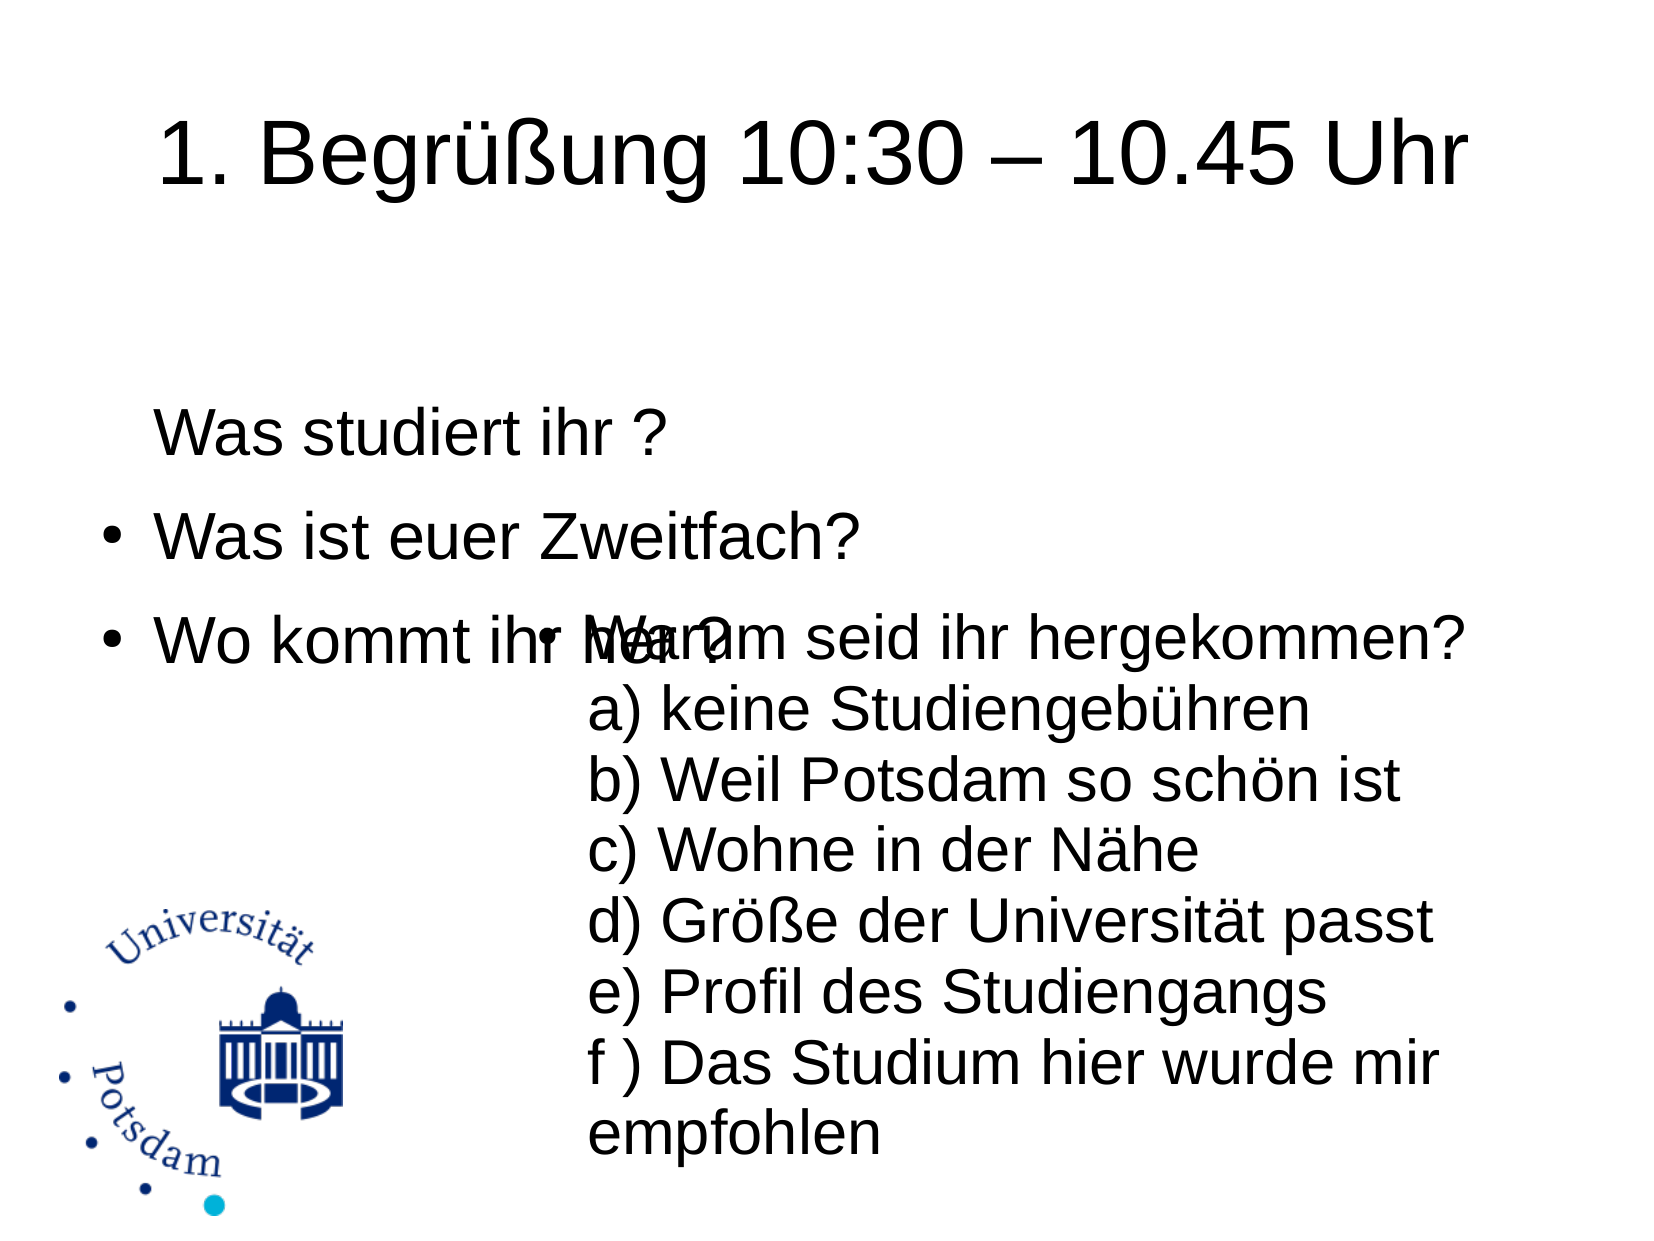

# 1. Begrüßung 10:30 – 10.45 Uhr
Was studiert ihr ?
Was ist euer Zweitfach?
Wo kommt ihr her ?
Warum seid ihr hergekommen?
a) keine Studiengebühren
b) Weil Potsdam so schön ist
c) Wohne in der Nähe
d) Größe der Universität passt
e) Profil des Studiengangs
f ) Das Studium hier wurde mir empfohlen